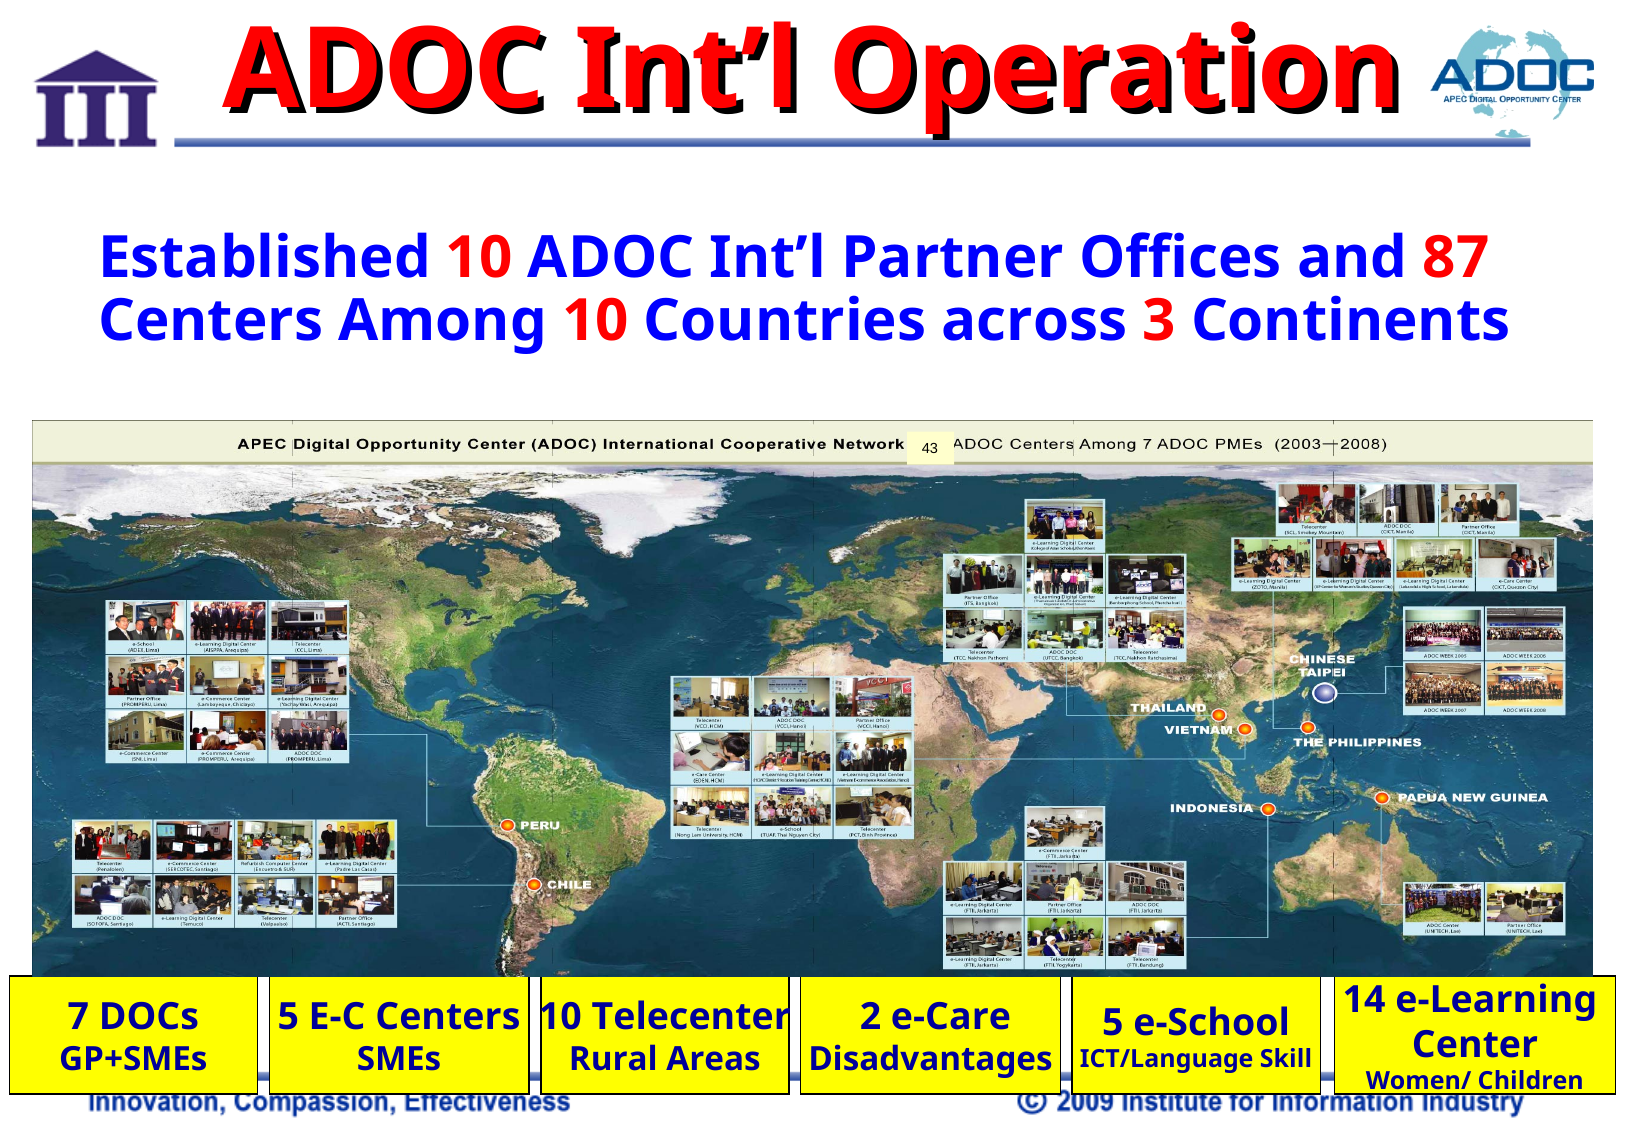

# ADOC Int’l Operation
Established 10 ADOC Int’l Partner Offices and 87 Centers Among 10 Countries across 3 Continents
43
7 DOCs
GP+SMEs
5 E-C Centers
SMEs
10 Telecenter
Rural Areas
 2 e-Care
Disadvantages
5 e-School
ICT/Language Skill
14 e-Learning
Center
Women/ Children